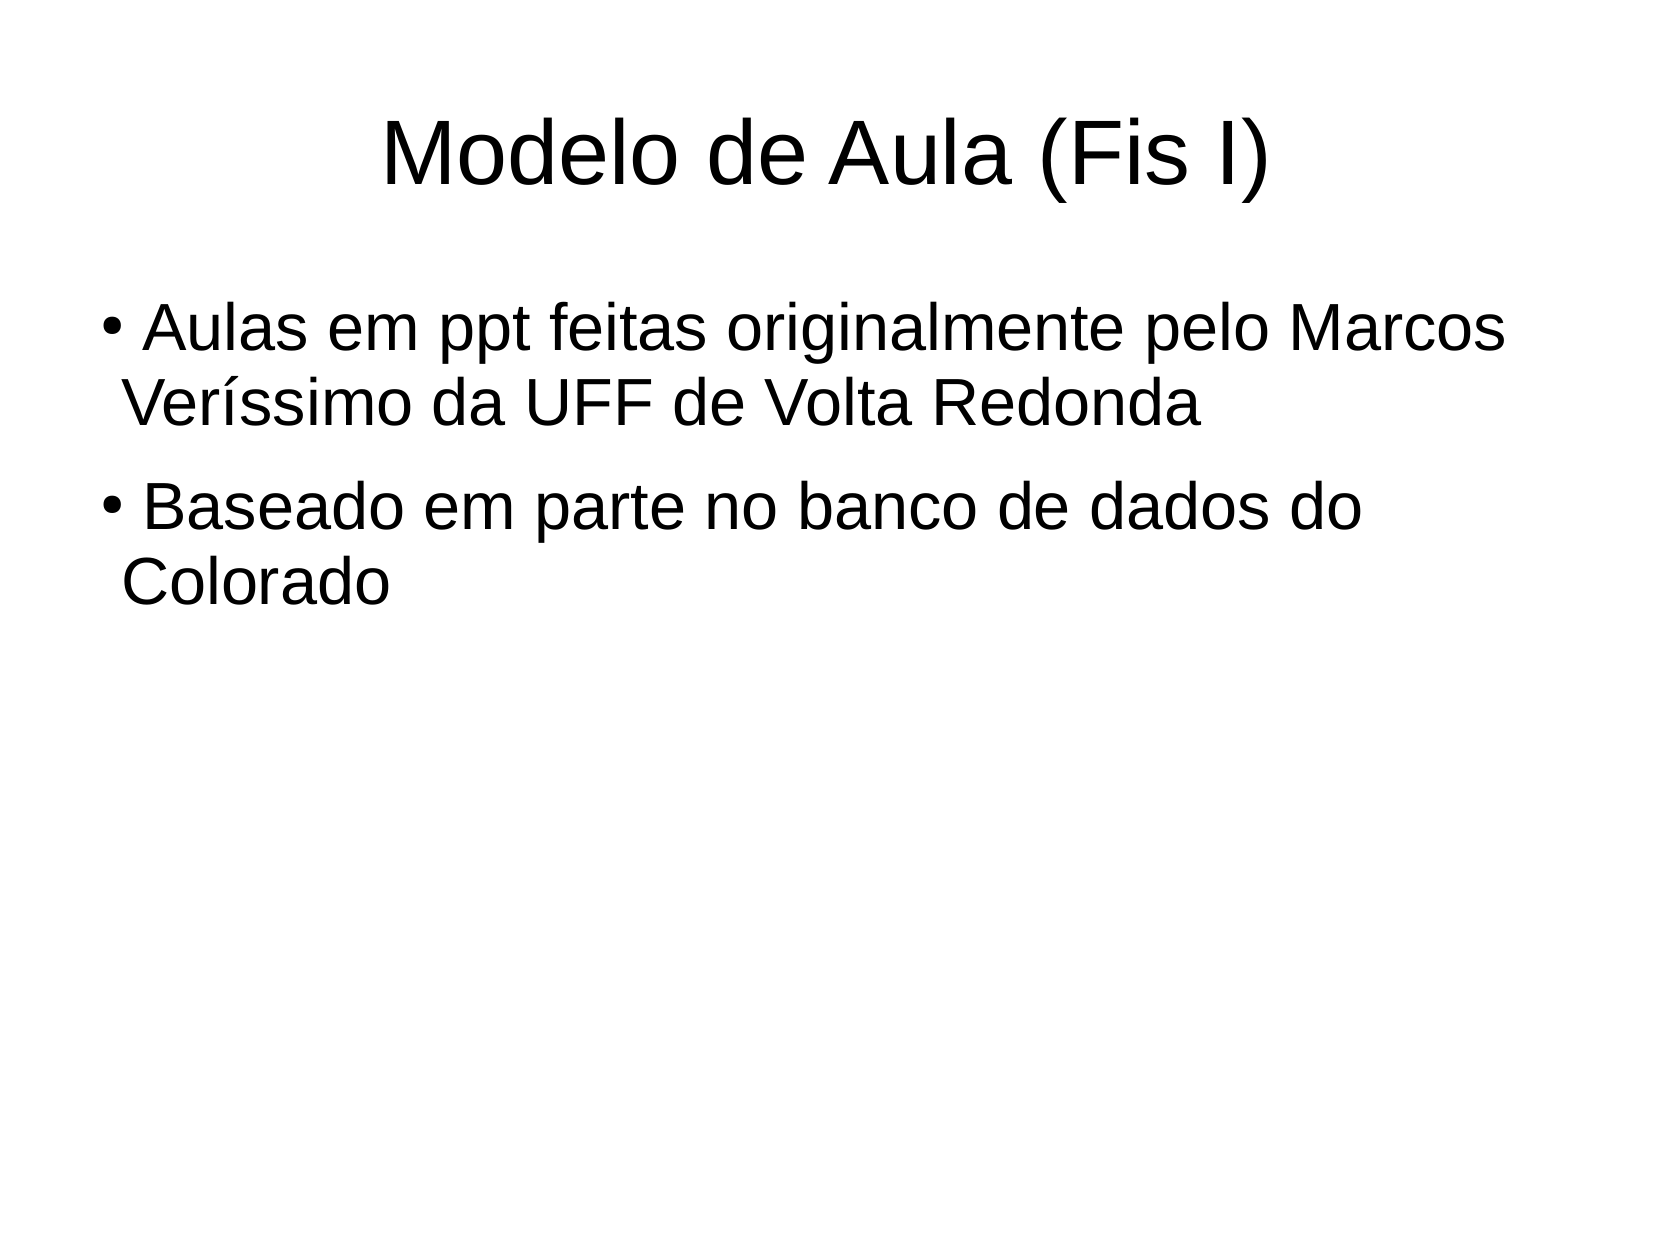

# Modelo de Aula (Fis I)
 Aulas em ppt feitas originalmente pelo Marcos Veríssimo da UFF de Volta Redonda
 Baseado em parte no banco de dados do Colorado